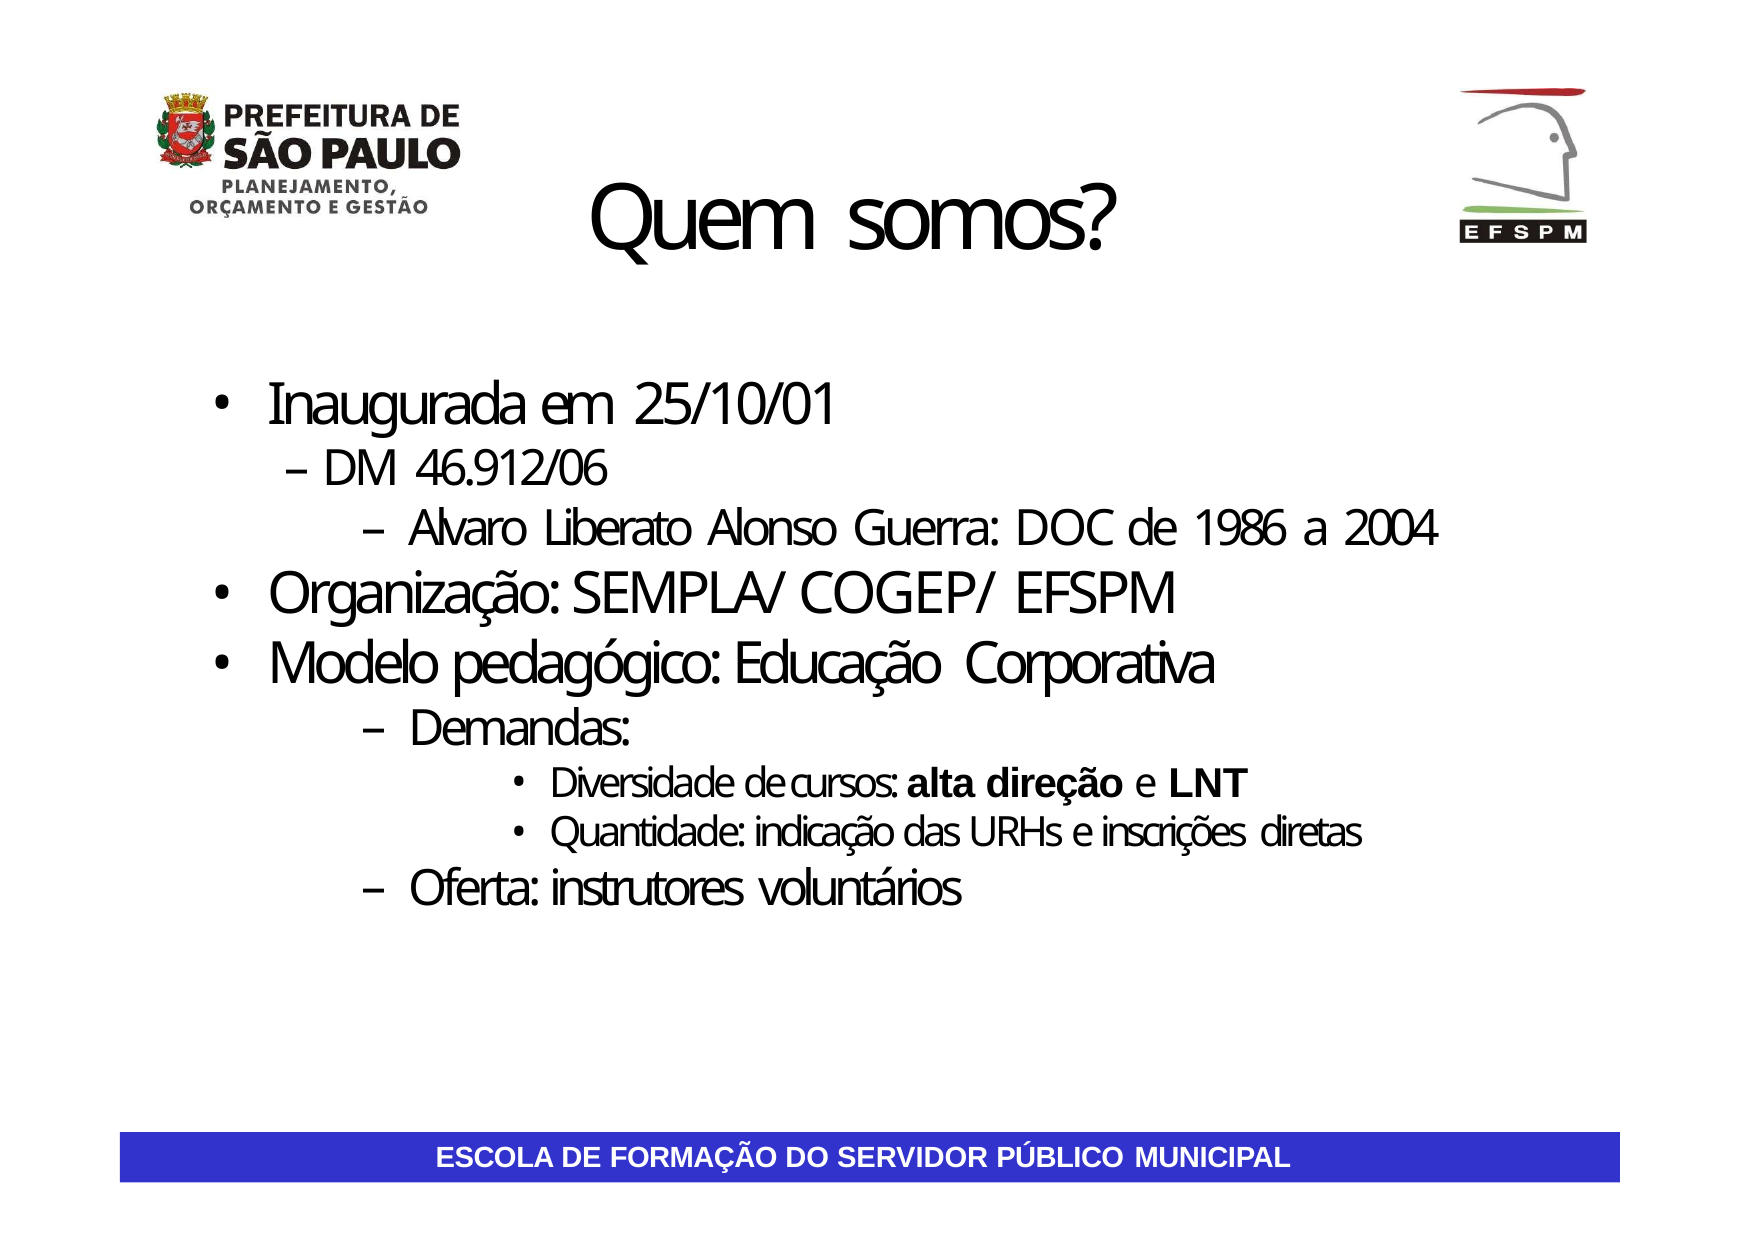

# Quem somos?
Inaugurada em 25/10/01
– DM 46.912/06
Alvaro Liberato Alonso Guerra: DOC de 1986 a 2004
Organização: SEMPLA/ COGEP/ EFSPM
Modelo pedagógico: Educação Corporativa
Demandas:
Diversidade de cursos: alta direção e LNT
Quantidade: indicação das URHs e inscrições diretas
Oferta: instrutores voluntários
ESCOLA DE FORMAÇÃO DO SERVIDOR PÚBLICO MUNICIPAL